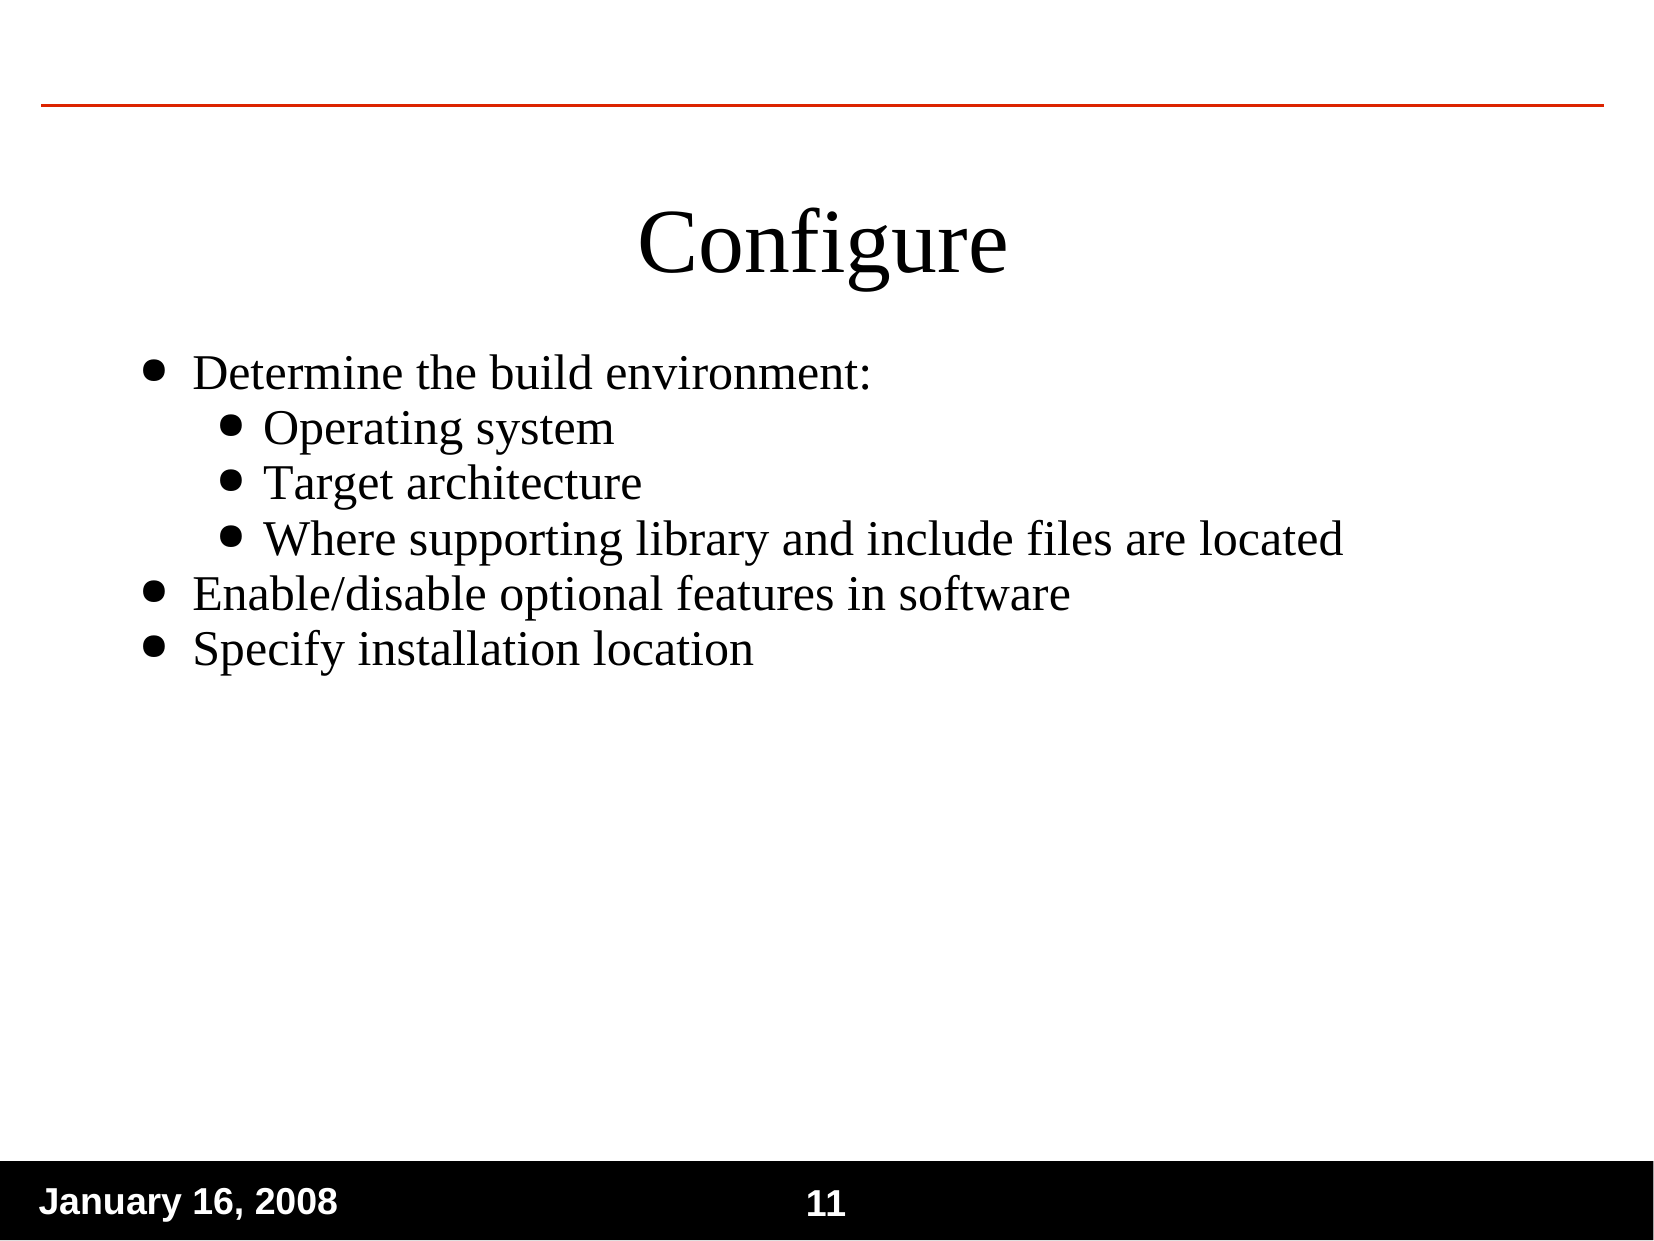

# Configure
Determine the build environment:
Operating system
Target architecture
Where supporting library and include files are located
Enable/disable optional features in software
Specify installation location